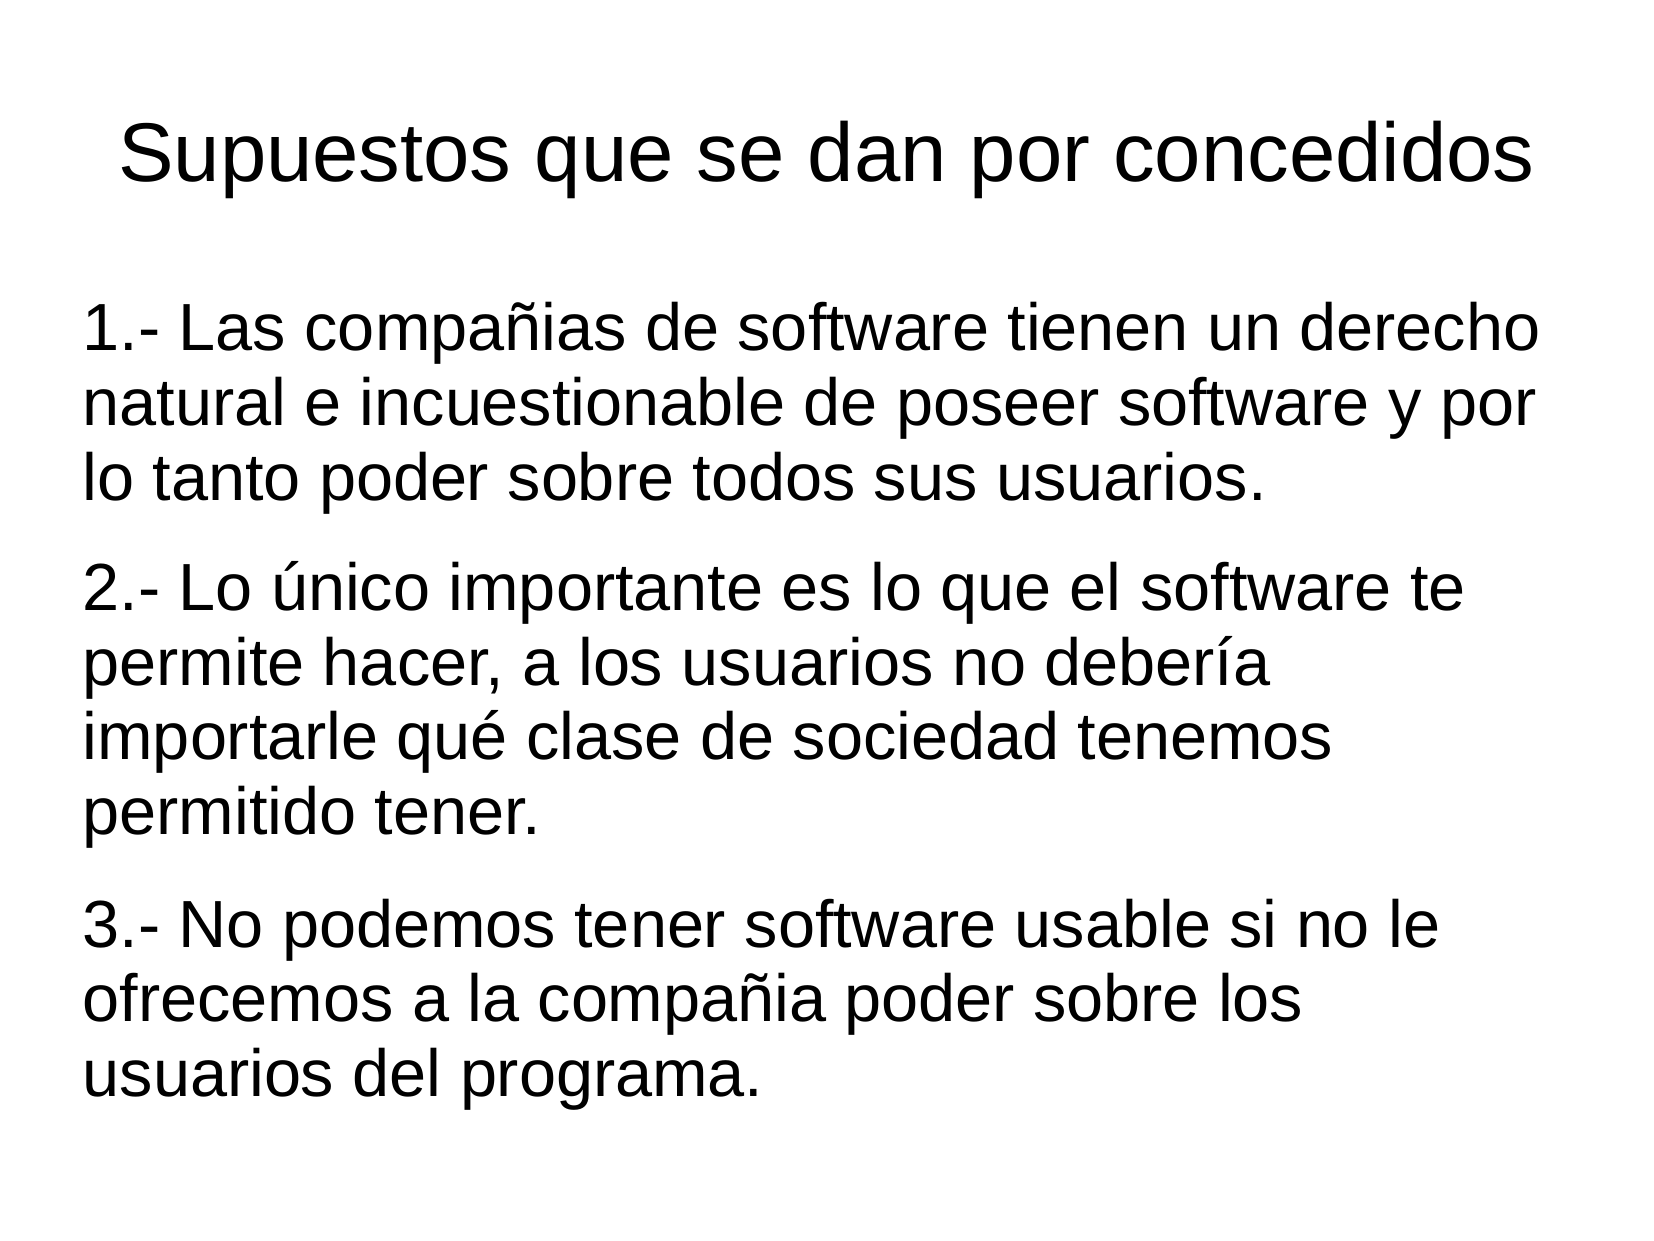

# Supuestos que se dan por concedidos
1.- Las compañias de software tienen un derecho natural e incuestionable de poseer software y por lo tanto poder sobre todos sus usuarios.
2.- Lo único importante es lo que el software te permite hacer, a los usuarios no debería importarle qué clase de sociedad tenemos permitido tener.
3.- No podemos tener software usable si no le ofrecemos a la compañia poder sobre los usuarios del programa.